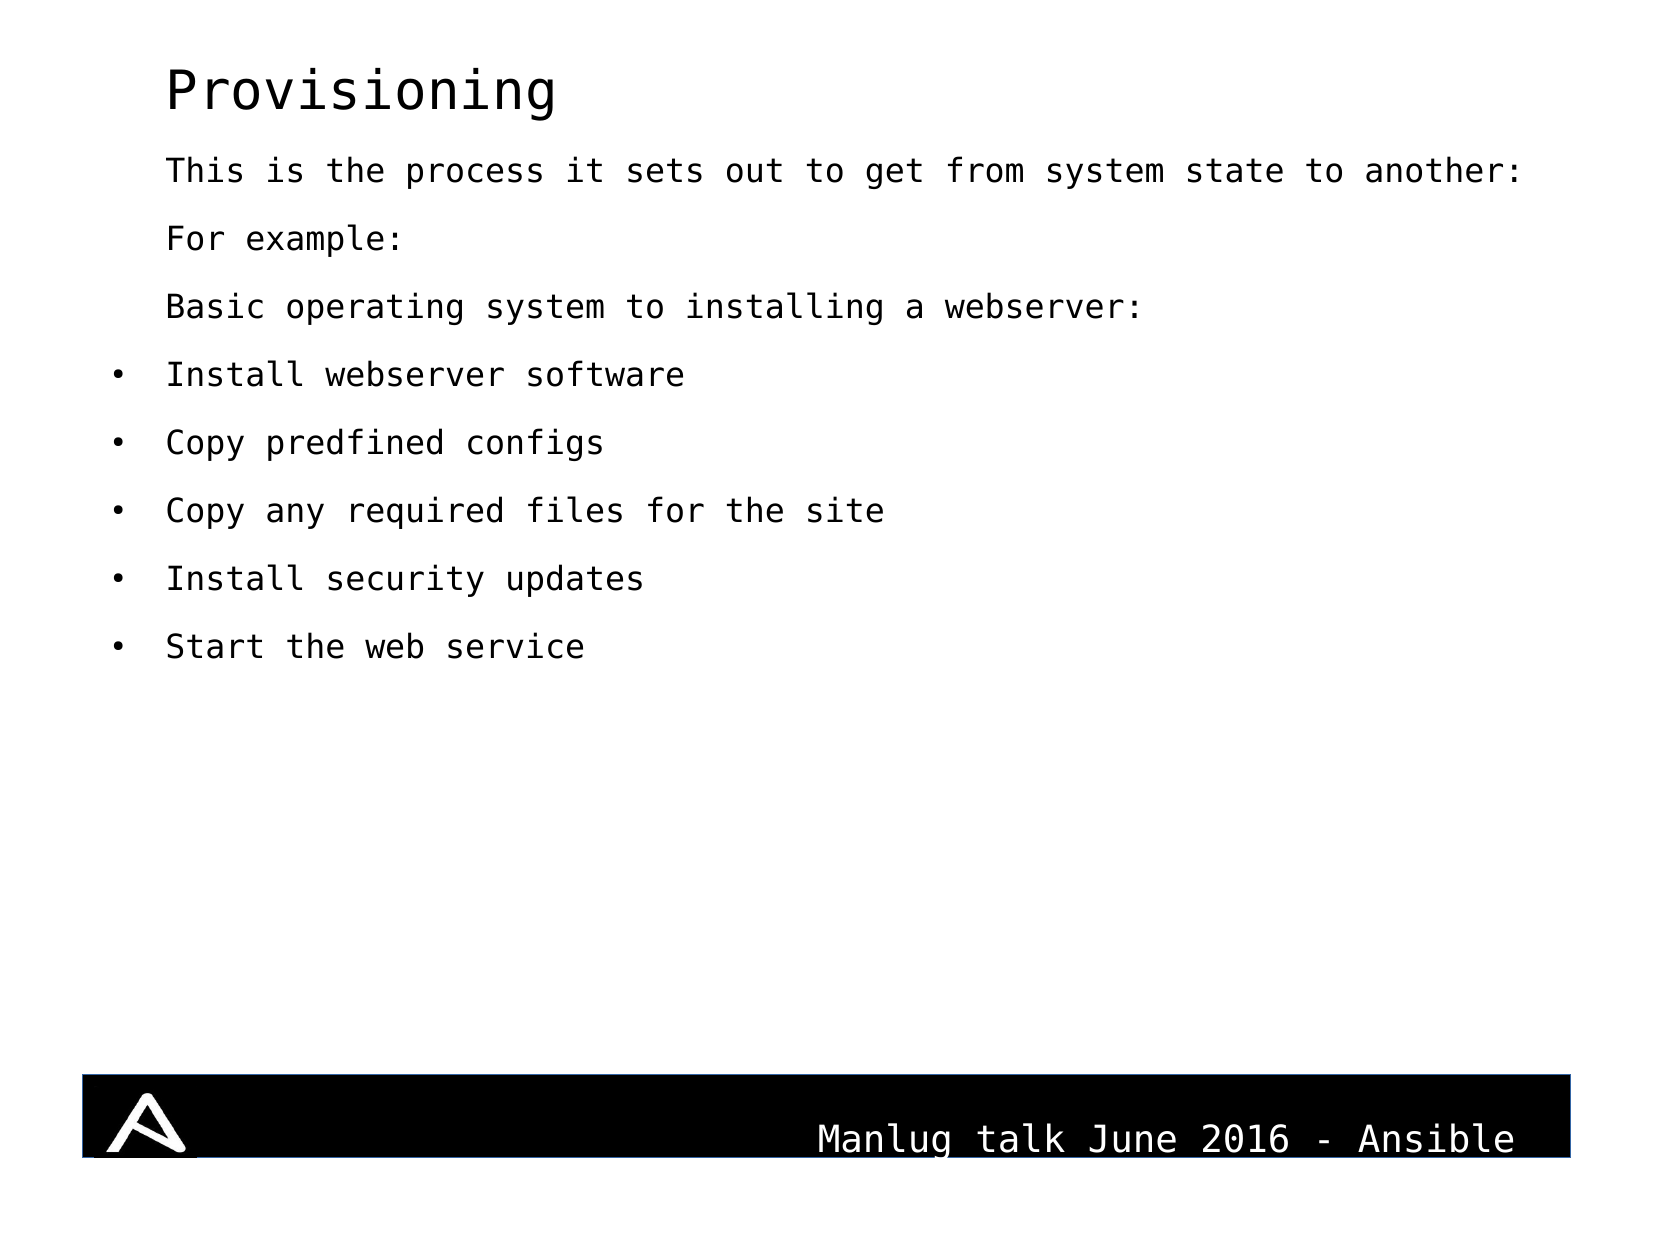

Provisioning
This is the process it sets out to get from system state to another:
For example:
Basic operating system to installing a webserver:
Install webserver software
Copy predfined configs
Copy any required files for the site
Install security updates
Start the web service
#
Manlug talk June 2016 - Ansible